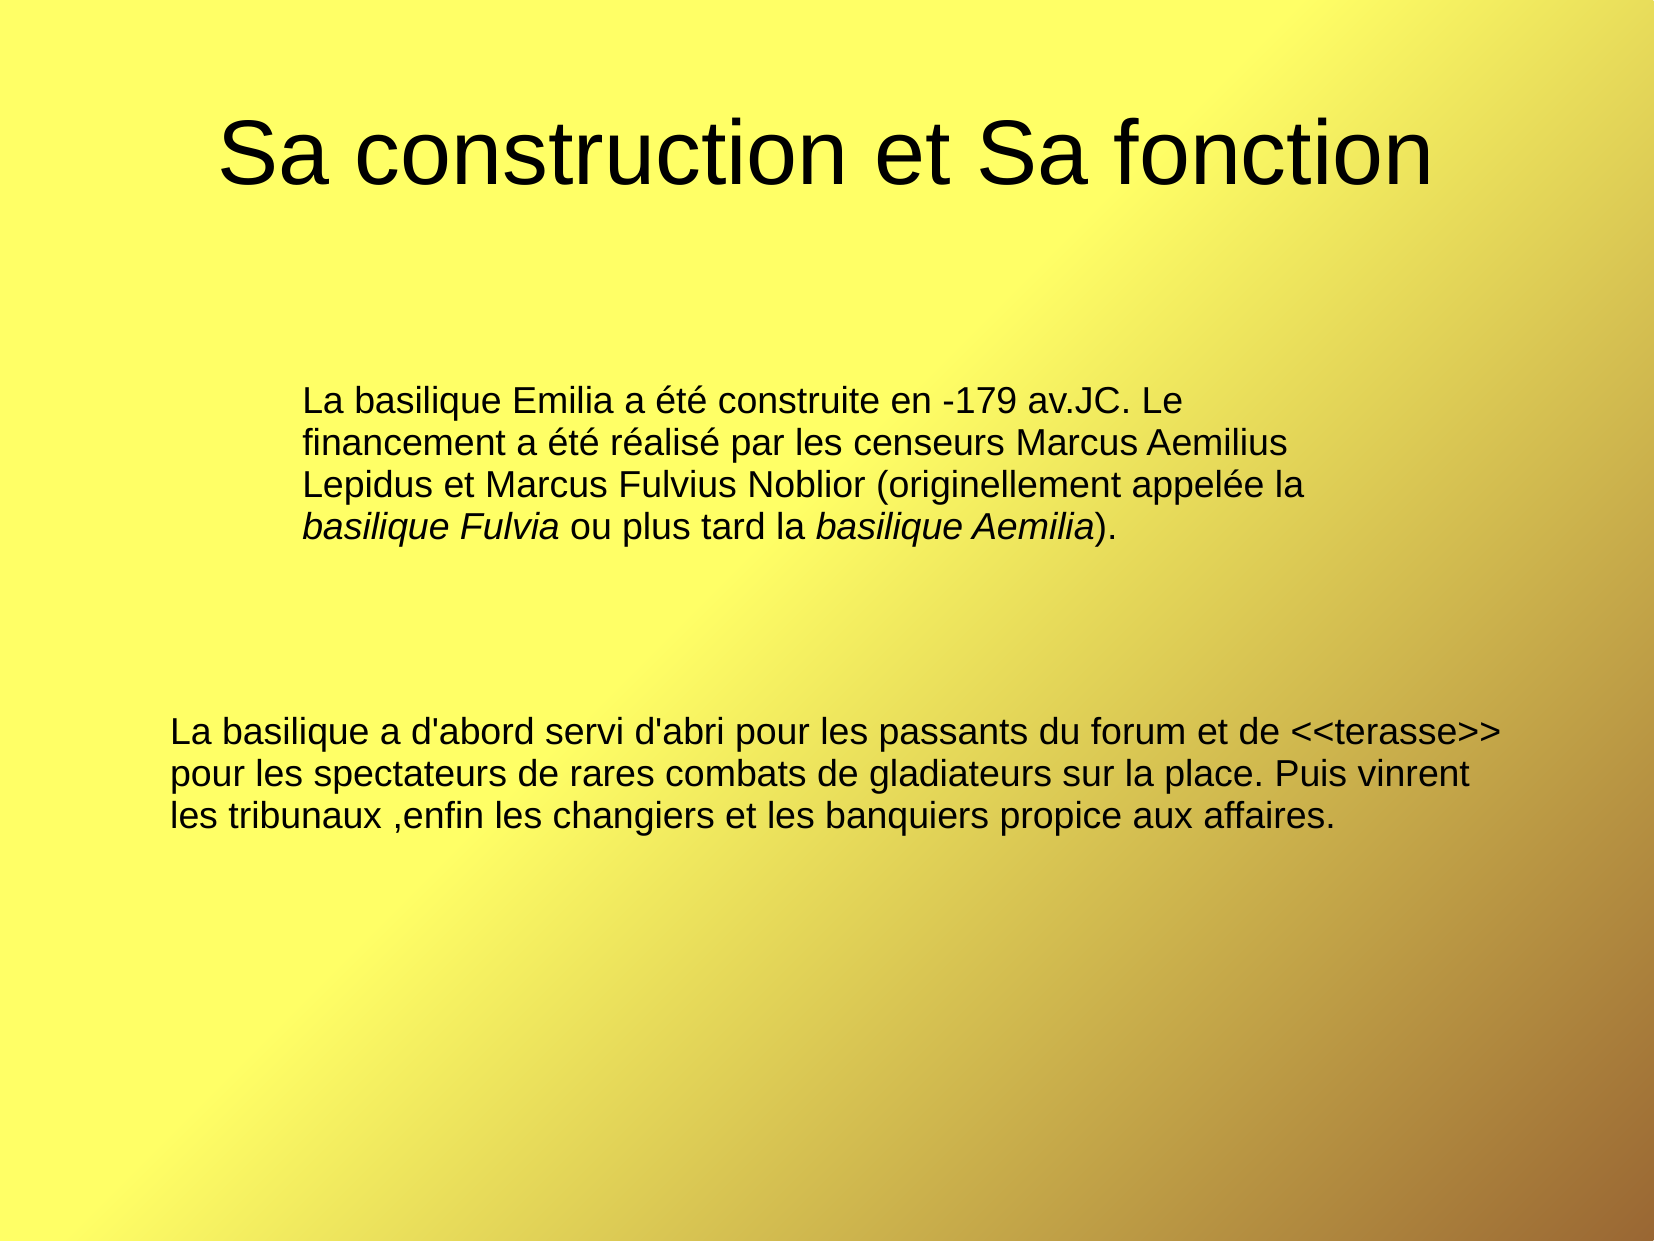

# Sa construction et Sa fonction
La basilique Emilia a été construite en -179 av.JC. Le financement a été réalisé par les censeurs Marcus Aemilius Lepidus et Marcus Fulvius Noblior (originellement appelée la basilique Fulvia ou plus tard la basilique Aemilia).
La basilique a d'abord servi d'abri pour les passants du forum et de <<terasse>> pour les spectateurs de rares combats de gladiateurs sur la place. Puis vinrent les tribunaux ,enfin les changiers et les banquiers propice aux affaires.